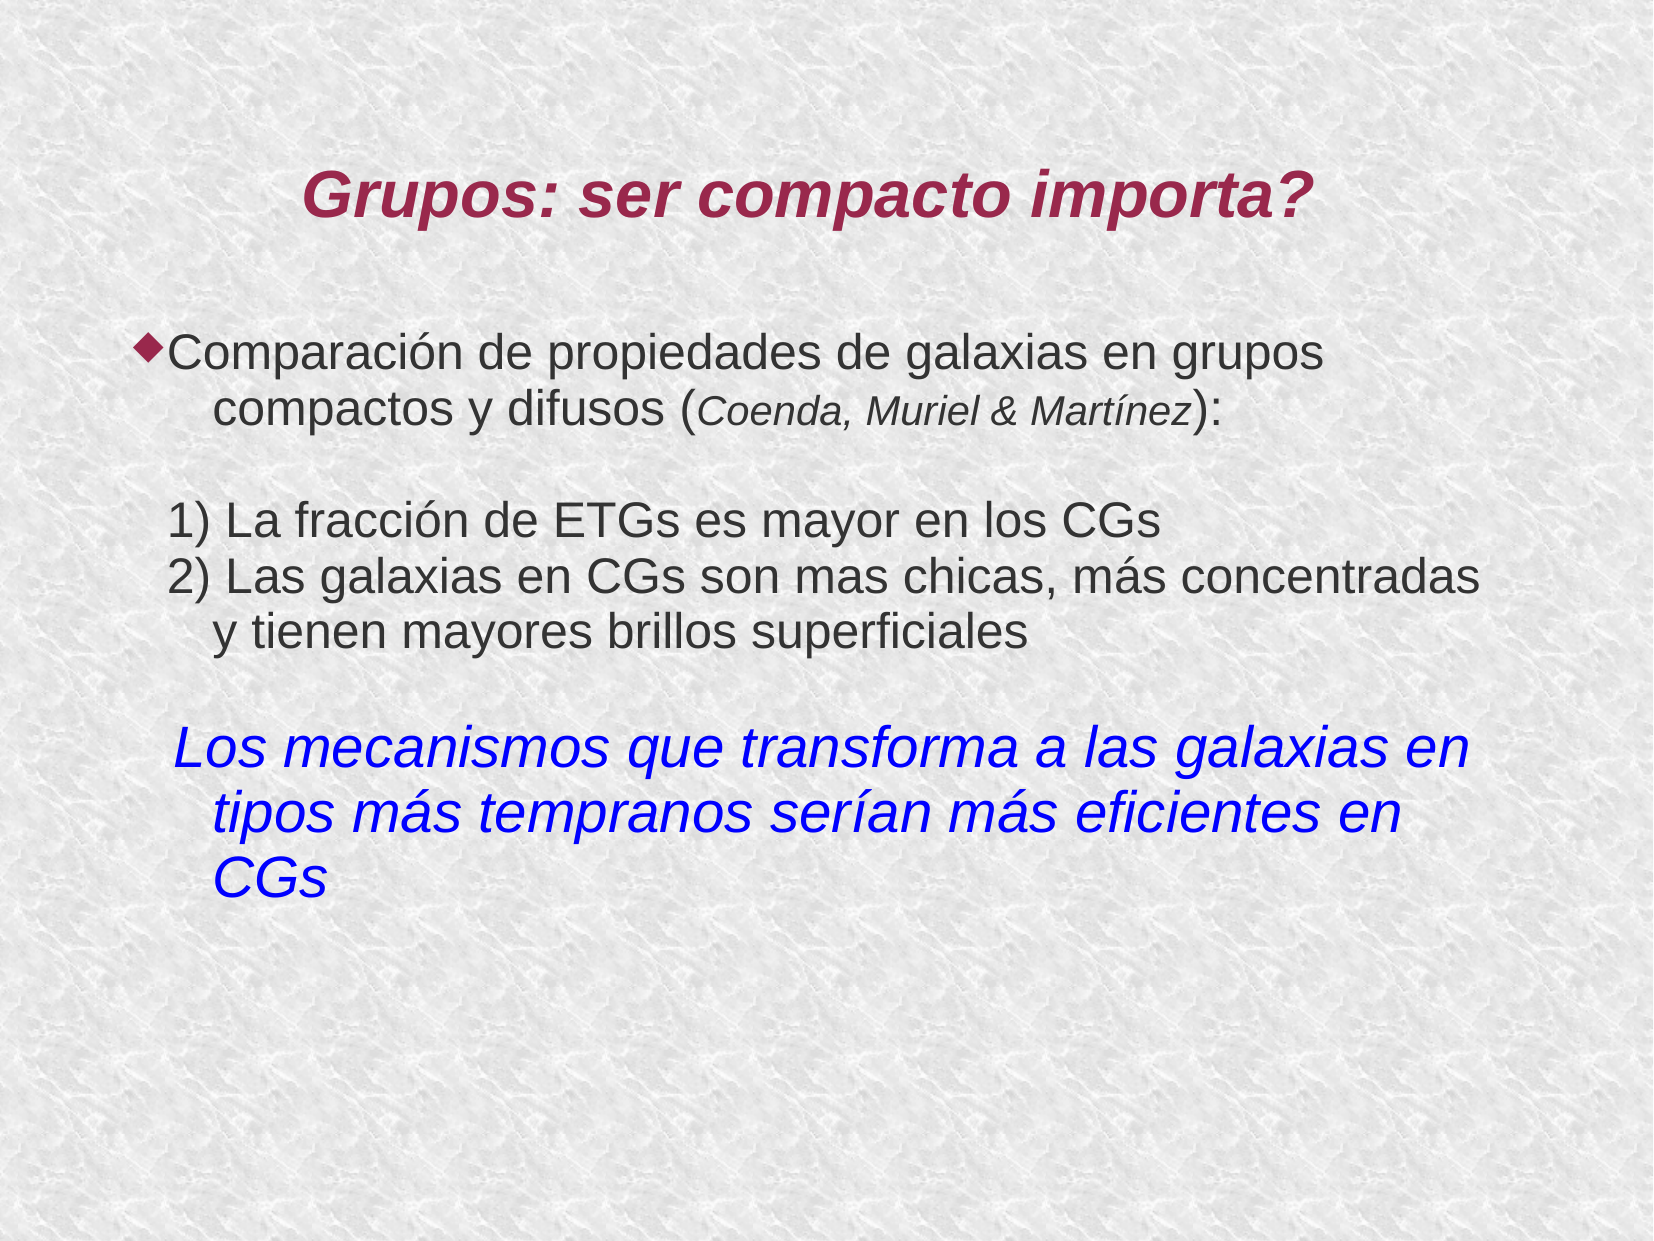

# Grupos: ser compacto importa?
Comparación de propiedades de galaxias en grupos compactos y difusos (Coenda, Muriel & Martínez):
1) La fracción de ETGs es mayor en los CGs
2) Las galaxias en CGs son mas chicas, más concentradas y tienen mayores brillos superficiales
Los mecanismos que transforma a las galaxias en tipos más tempranos serían más eficientes en CGs